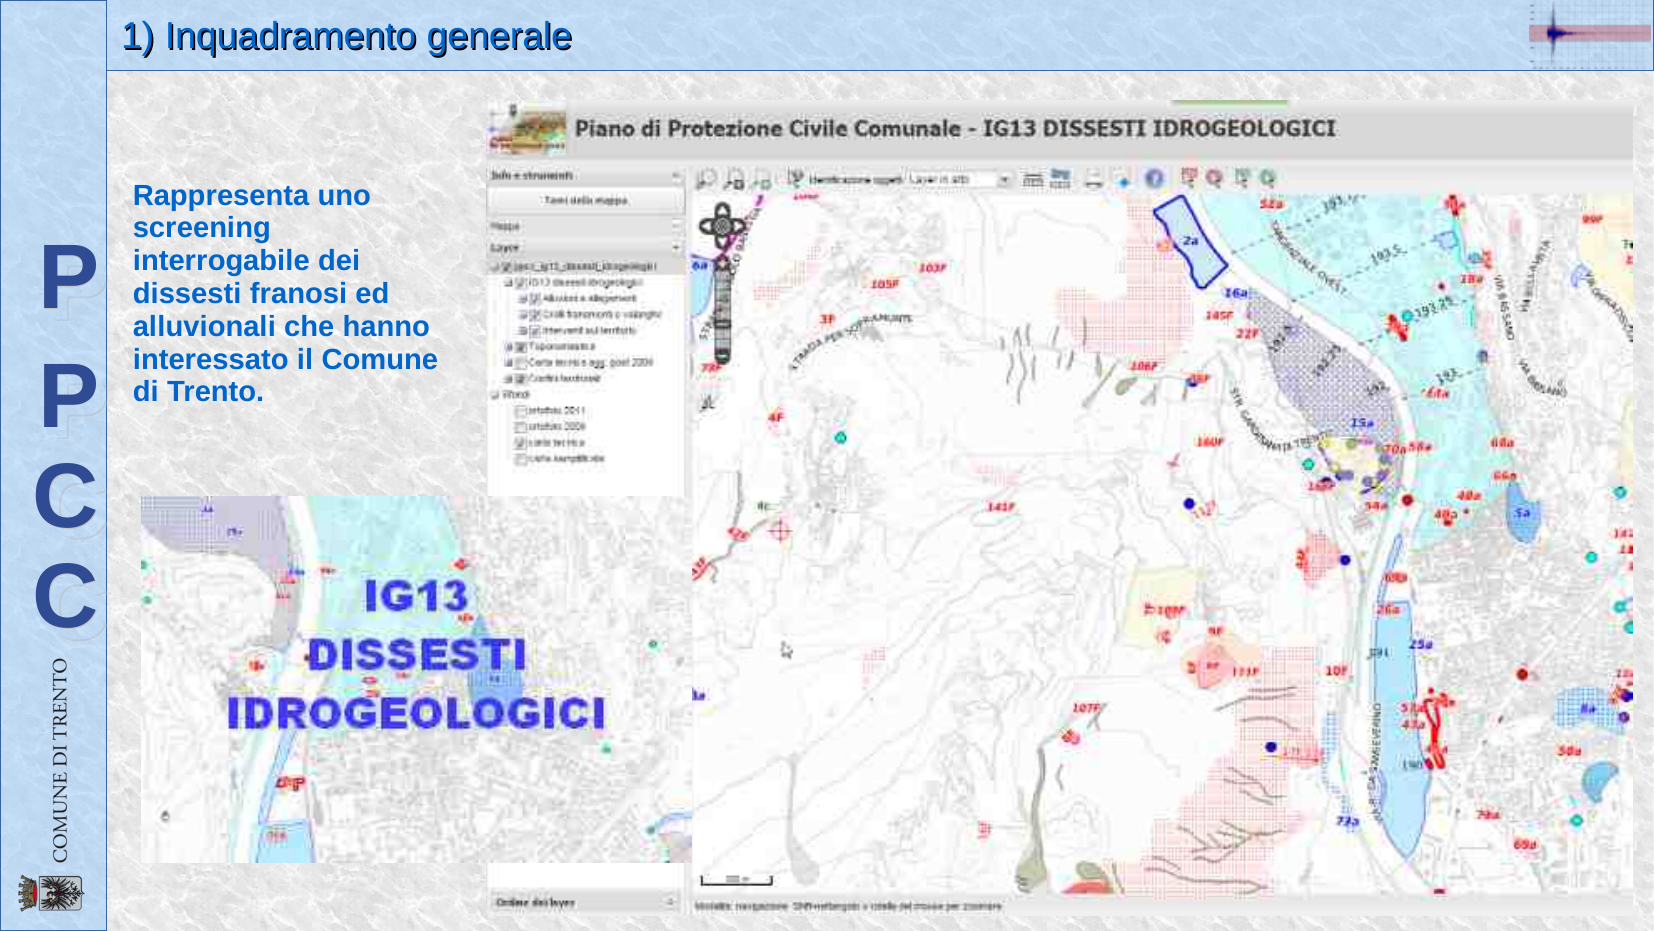

1) Inquadramento generale
Rappresenta uno screening interrogabile dei dissesti franosi ed alluvionali che hanno interessato il Comune di Trento.
12